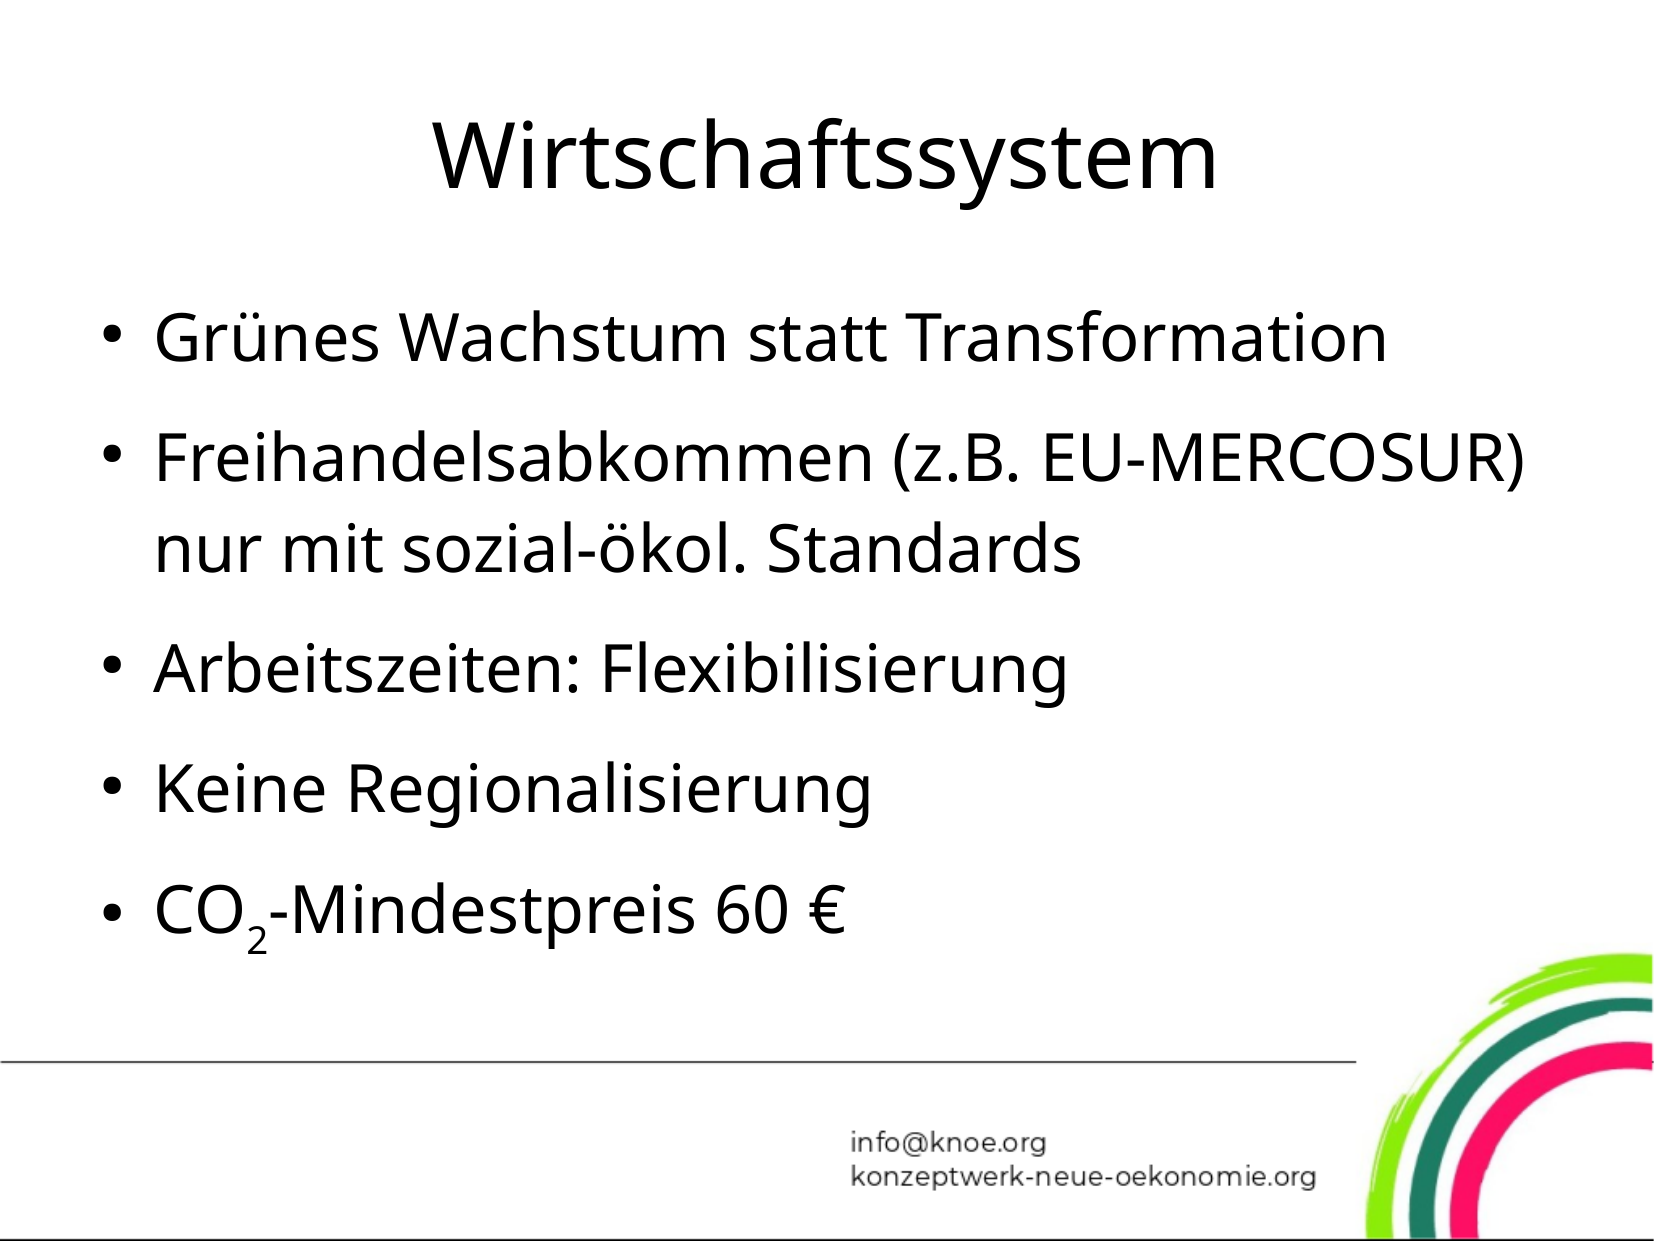

# Wirtschaftssystem
Grünes Wachstum statt Transformation
Freihandelsabkommen (z.B. EU-MERCOSUR) nur mit sozial-ökol. Standards
Arbeitszeiten: Flexibilisierung
Keine Regionalisierung
CO2-Mindestpreis 60 €